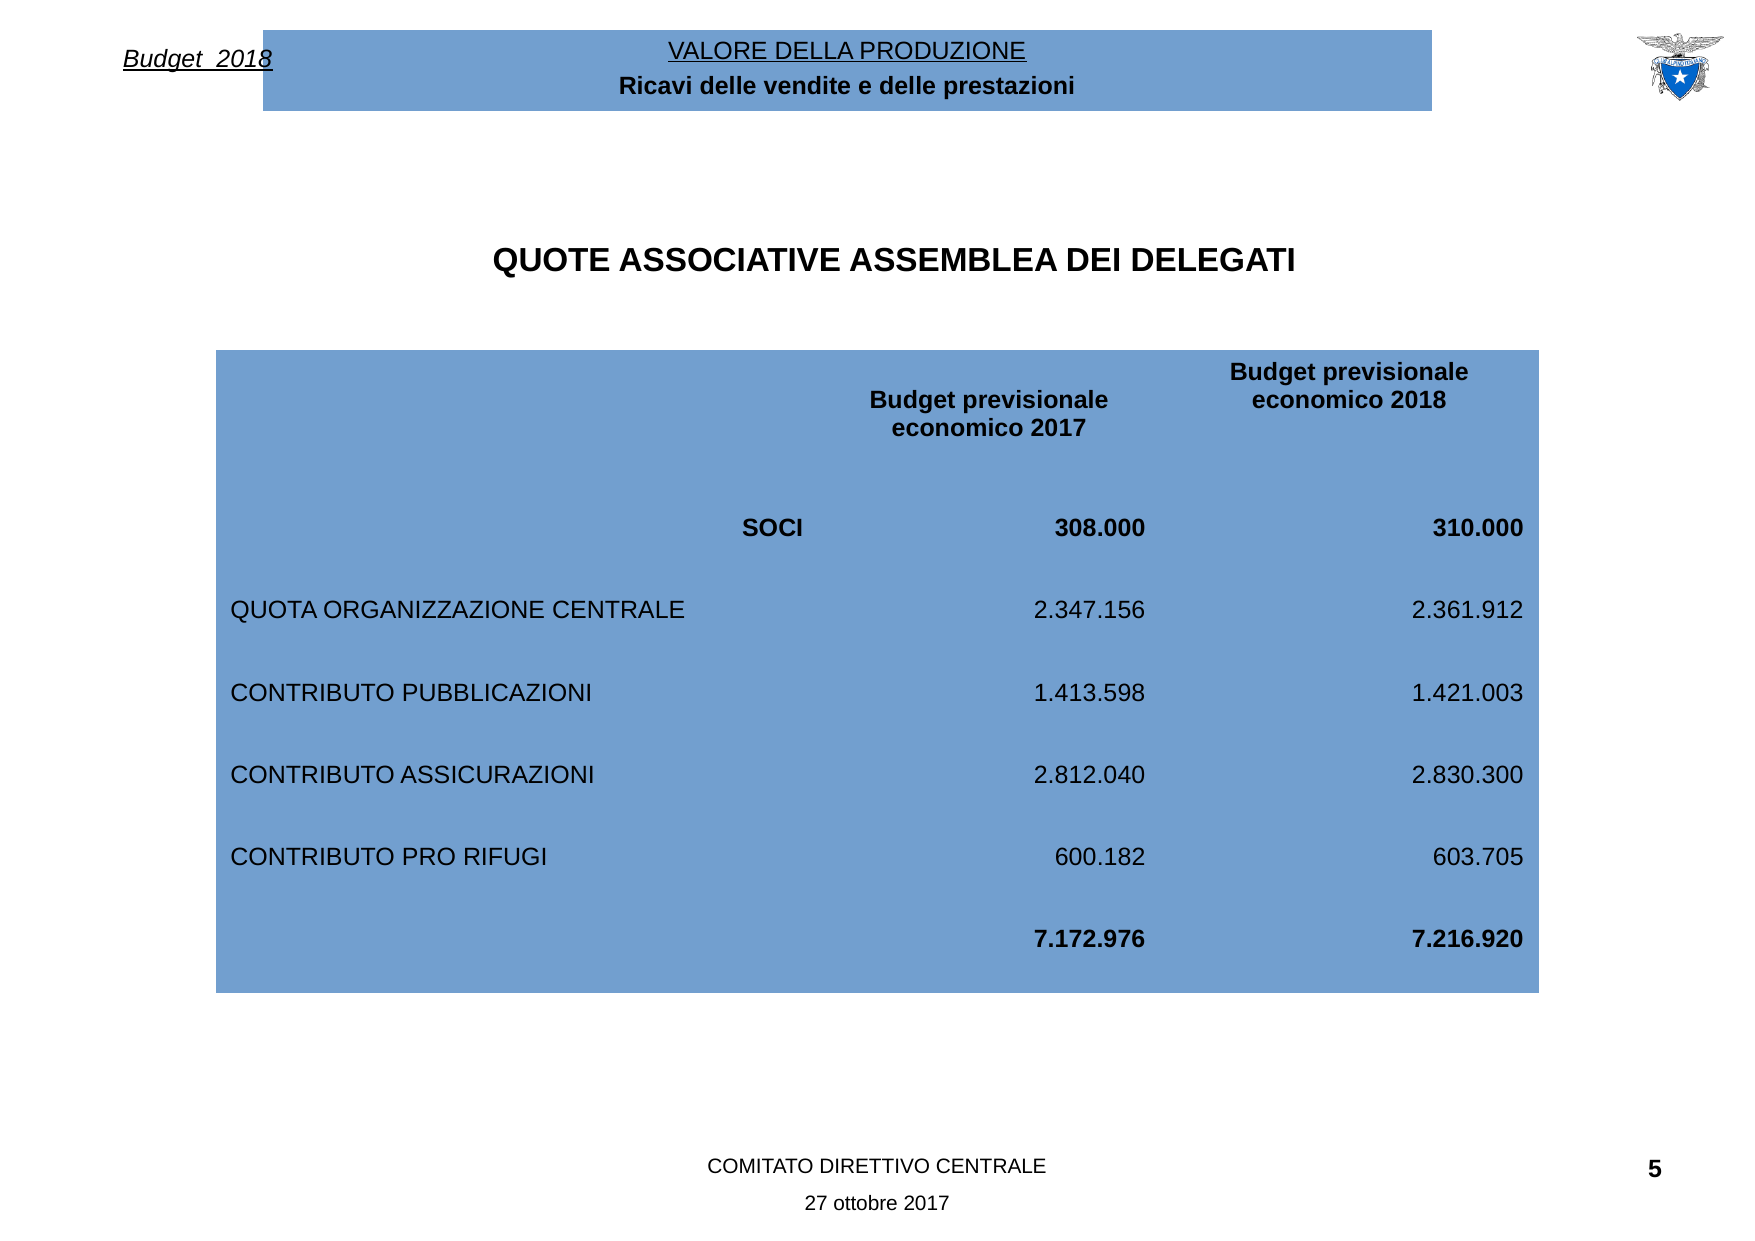

| VALORE DELLA PRODUZIONE Ricavi delle vendite e delle prestazioni |
| --- |
Budget 2018
QUOTE ASSOCIATIVE ASSEMBLEA DEI DELEGATI
| | Budget previsionale economico 2017 | Budget previsionale economico 2018 |
| --- | --- | --- |
| SOCI | 308.000 | 310.000 |
| QUOTA ORGANIZZAZIONE CENTRALE | 2.347.156 | 2.361.912 |
| CONTRIBUTO PUBBLICAZIONI | 1.413.598 | 1.421.003 |
| CONTRIBUTO ASSICURAZIONI | 2.812.040 | 2.830.300 |
| CONTRIBUTO PRO RIFUGI | 600.182 | 603.705 |
| | 7.172.976 | 7.216.920 |
COMITATO DIRETTIVO CENTRALE
27 ottobre 2017
5